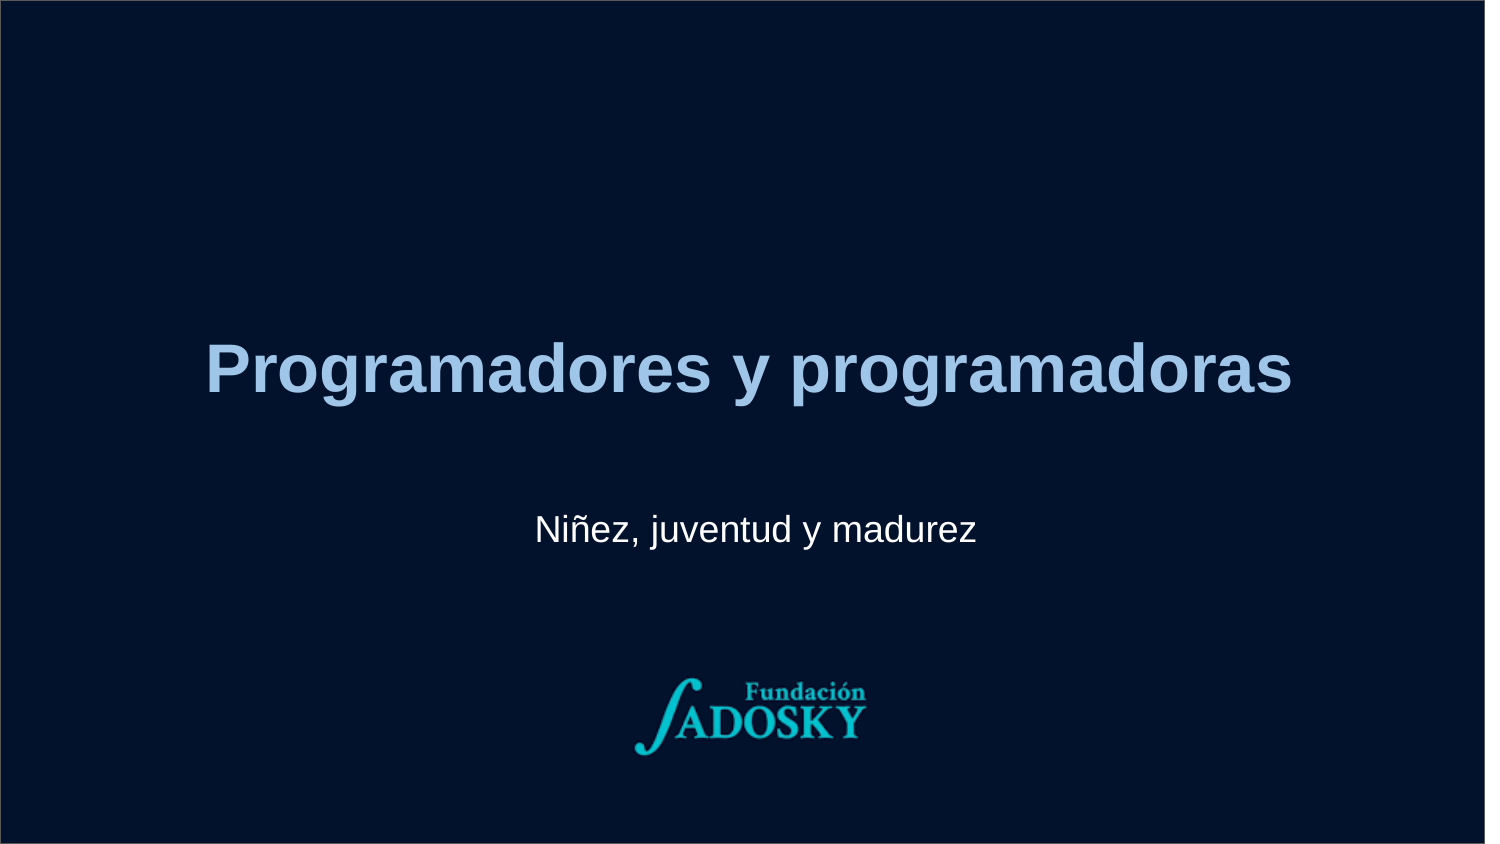

# Programadores y programadoras
 Niñez, juventud y madurez